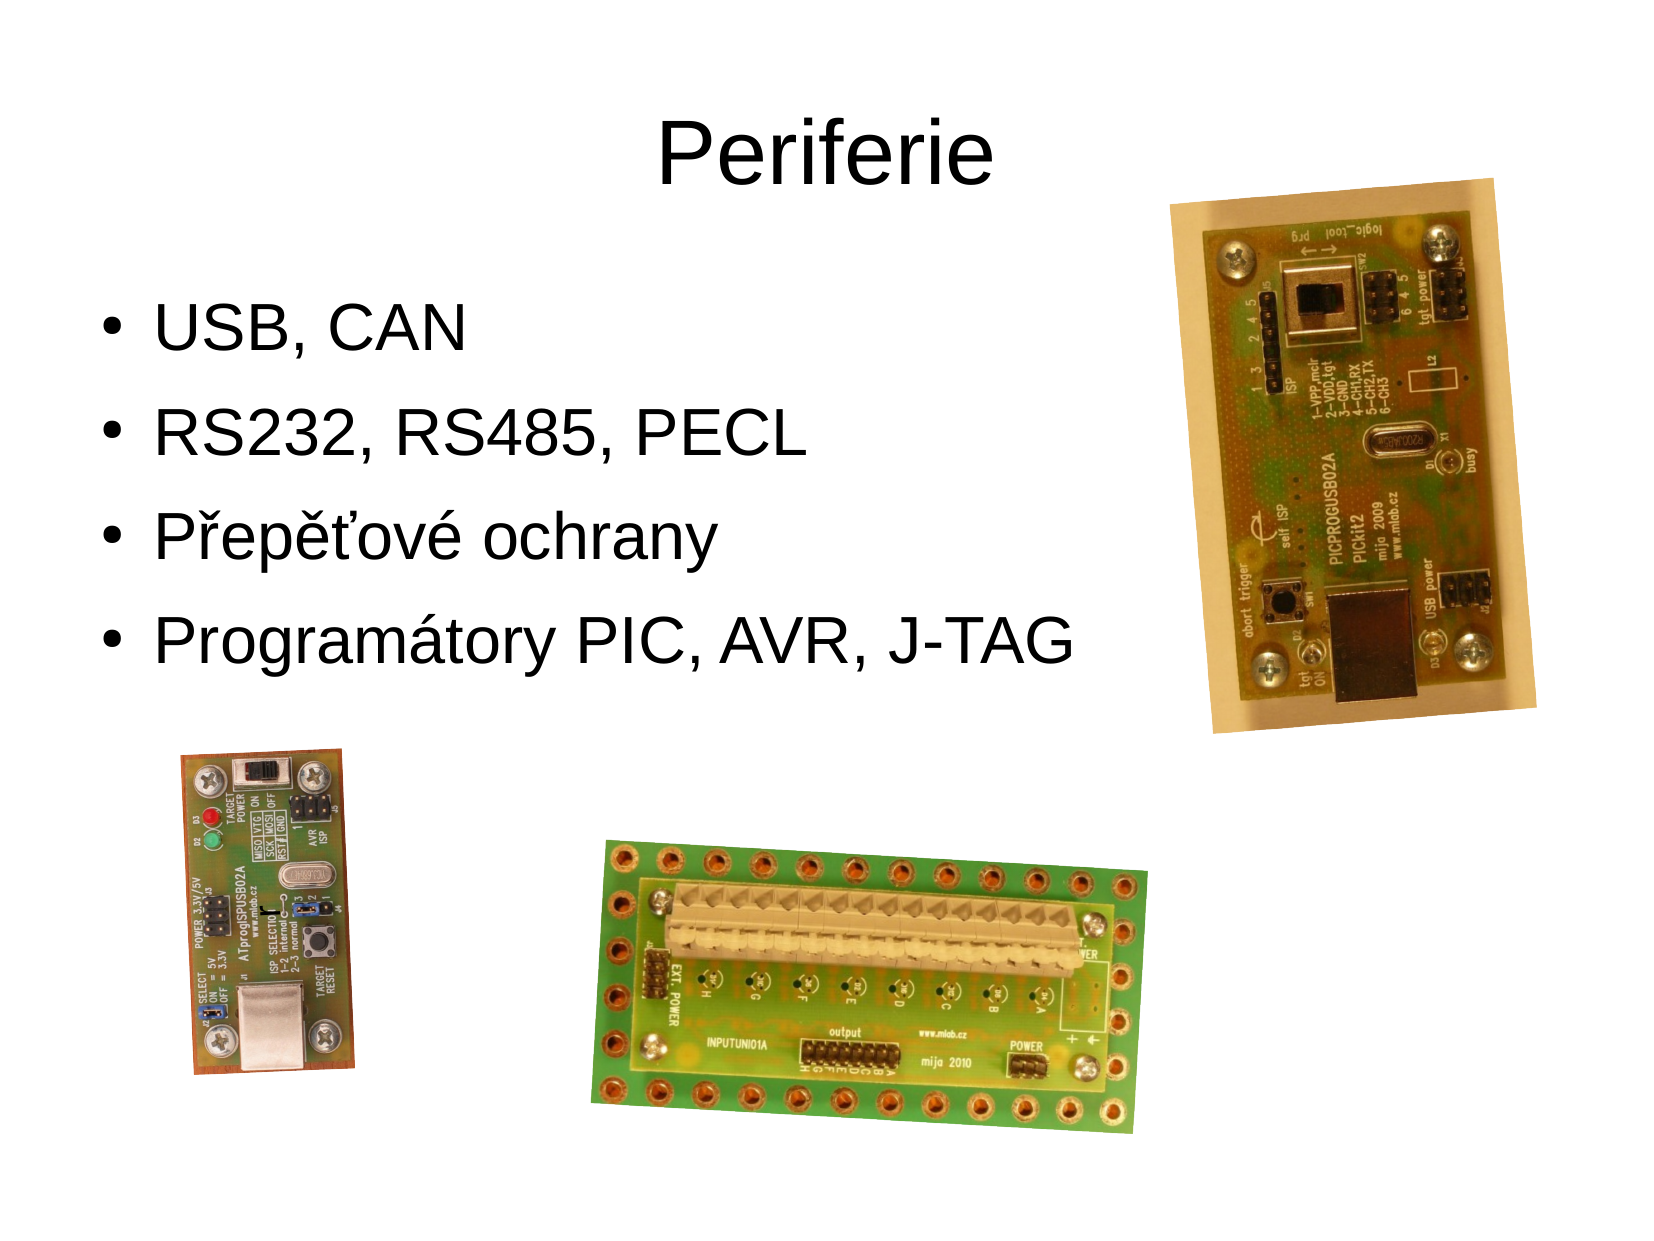

# Periferie
USB, CAN
RS232, RS485, PECL
Přepěťové ochrany
Programátory PIC, AVR, J-TAG
r